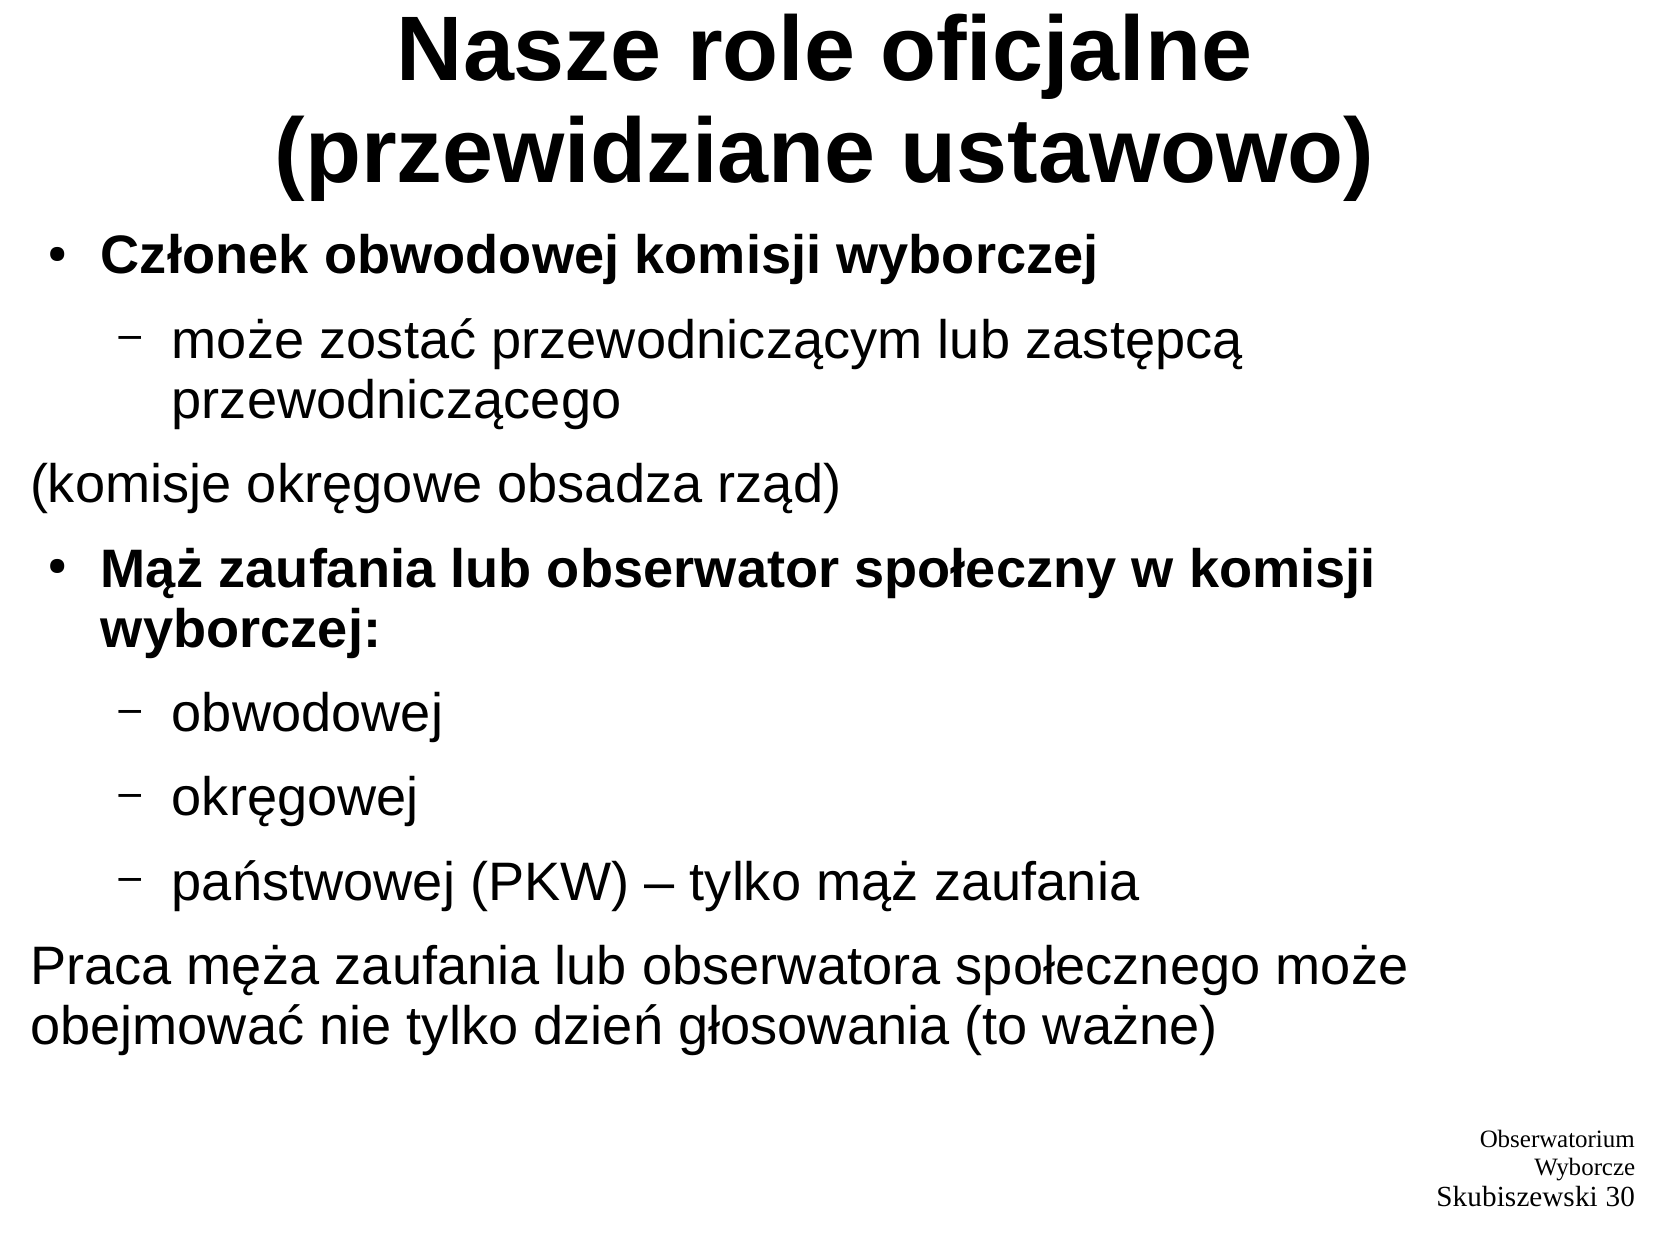

# Nasze role oficjalne (przewidziane ustawowo)
Członek obwodowej komisji wyborczej
może zostać przewodniczącym lub zastępcą przewodniczącego
(komisje okręgowe obsadza rząd)
Mąż zaufania lub obserwator społeczny w komisji wyborczej:
obwodowej
okręgowej
państwowej (PKW) – tylko mąż zaufania
Praca męża zaufania lub obserwatora społecznego może obejmować nie tylko dzień głosowania (to ważne)
30